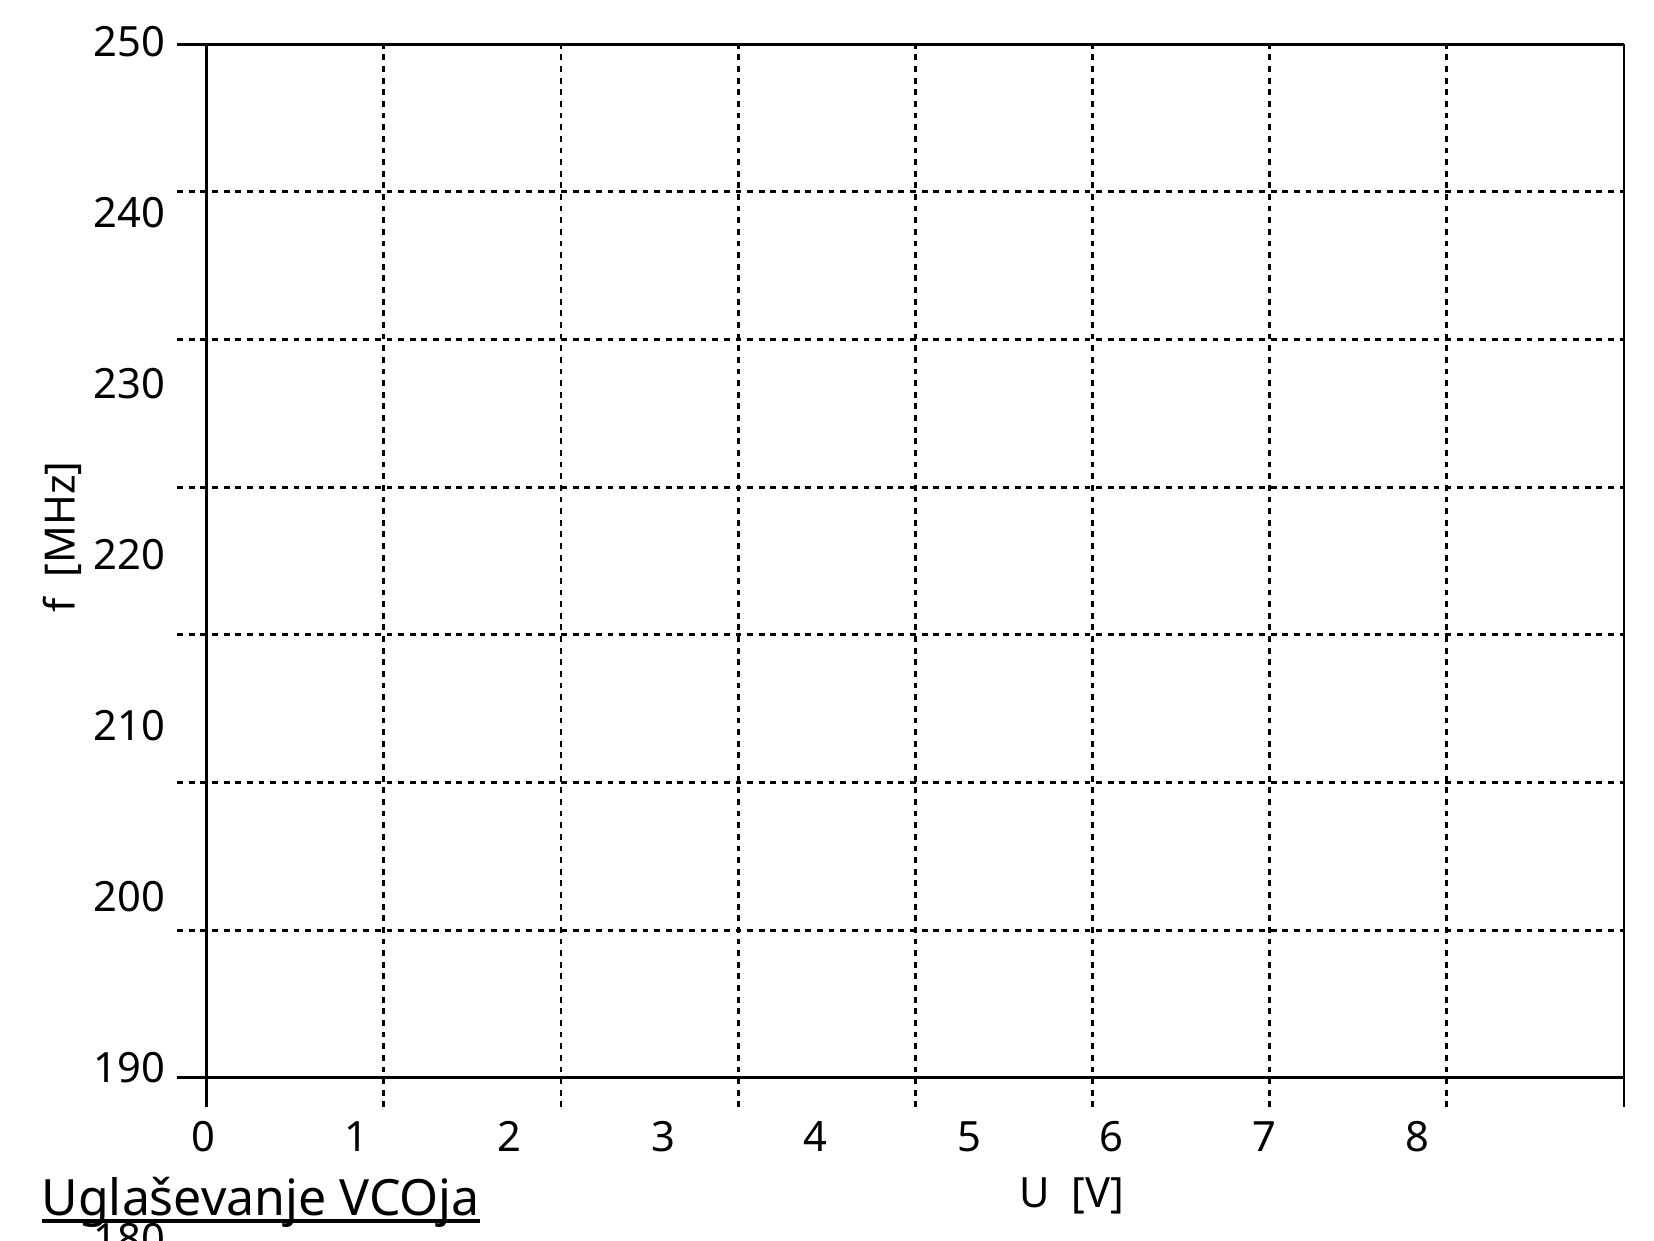

250
240
230
220
210
200
190
180
f [MHz]
0 1 2 3 4 5 6 7 8
 U [V]
Uglaševanje VCOja